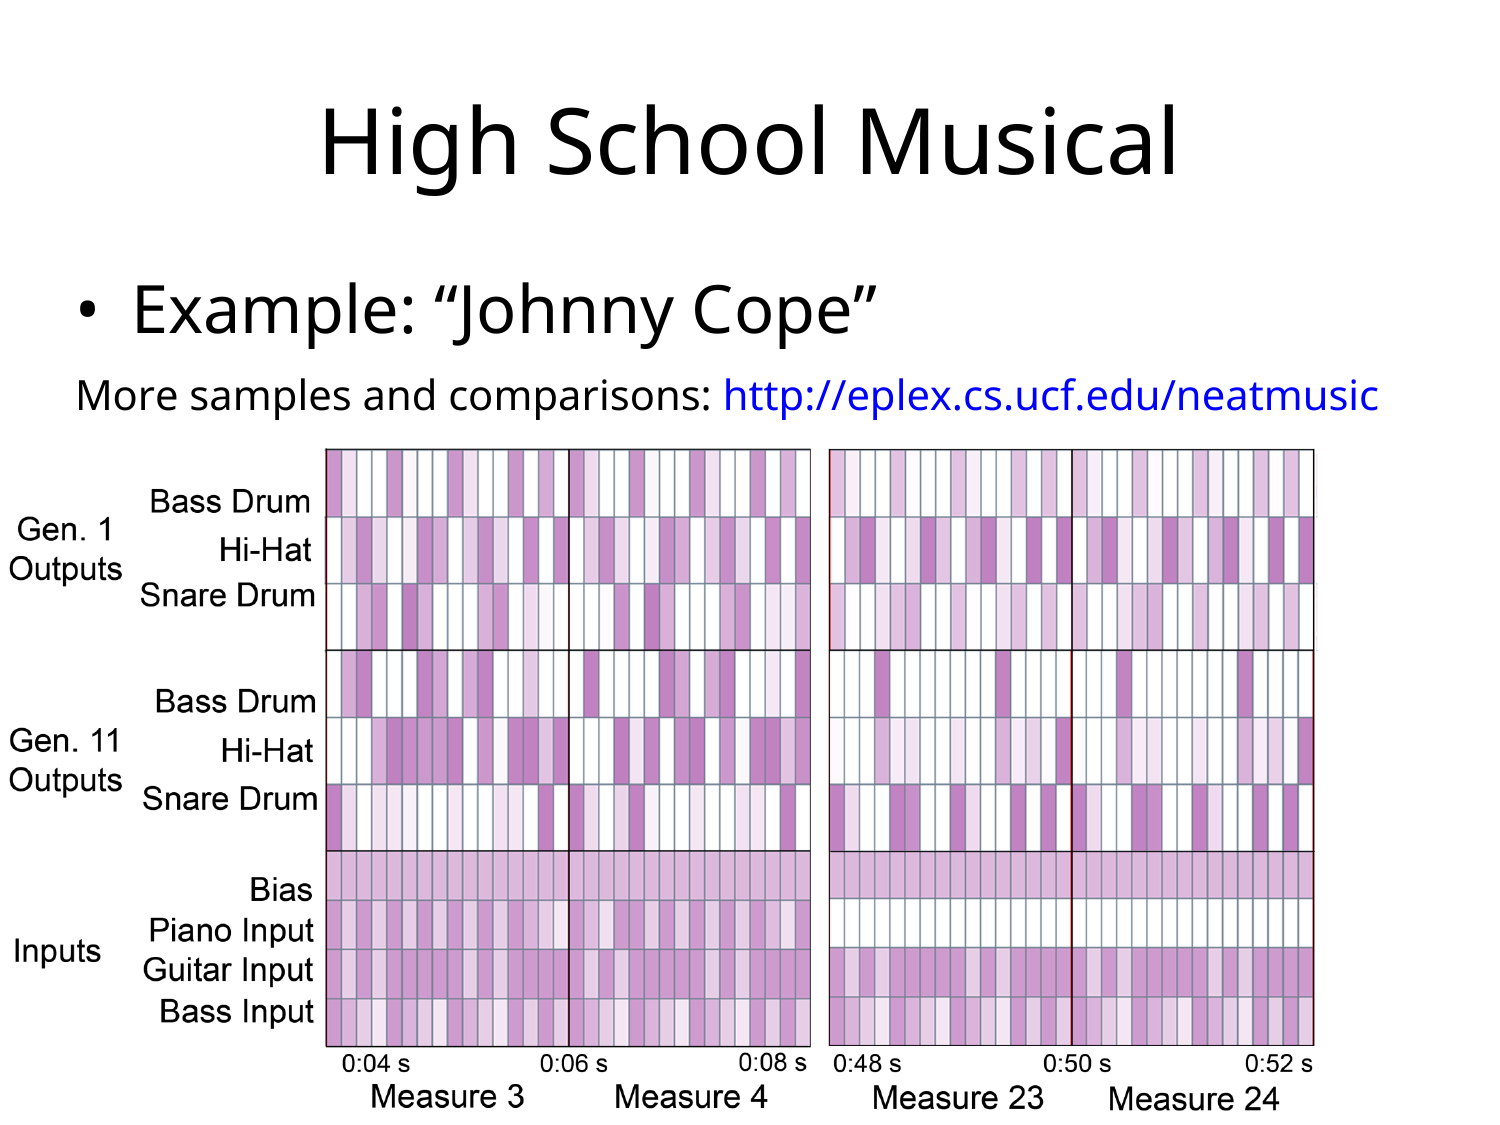

# High School Musical
Example: “Johnny Cope”
More samples and comparisons: http://eplex.cs.ucf.edu/neatmusic
63